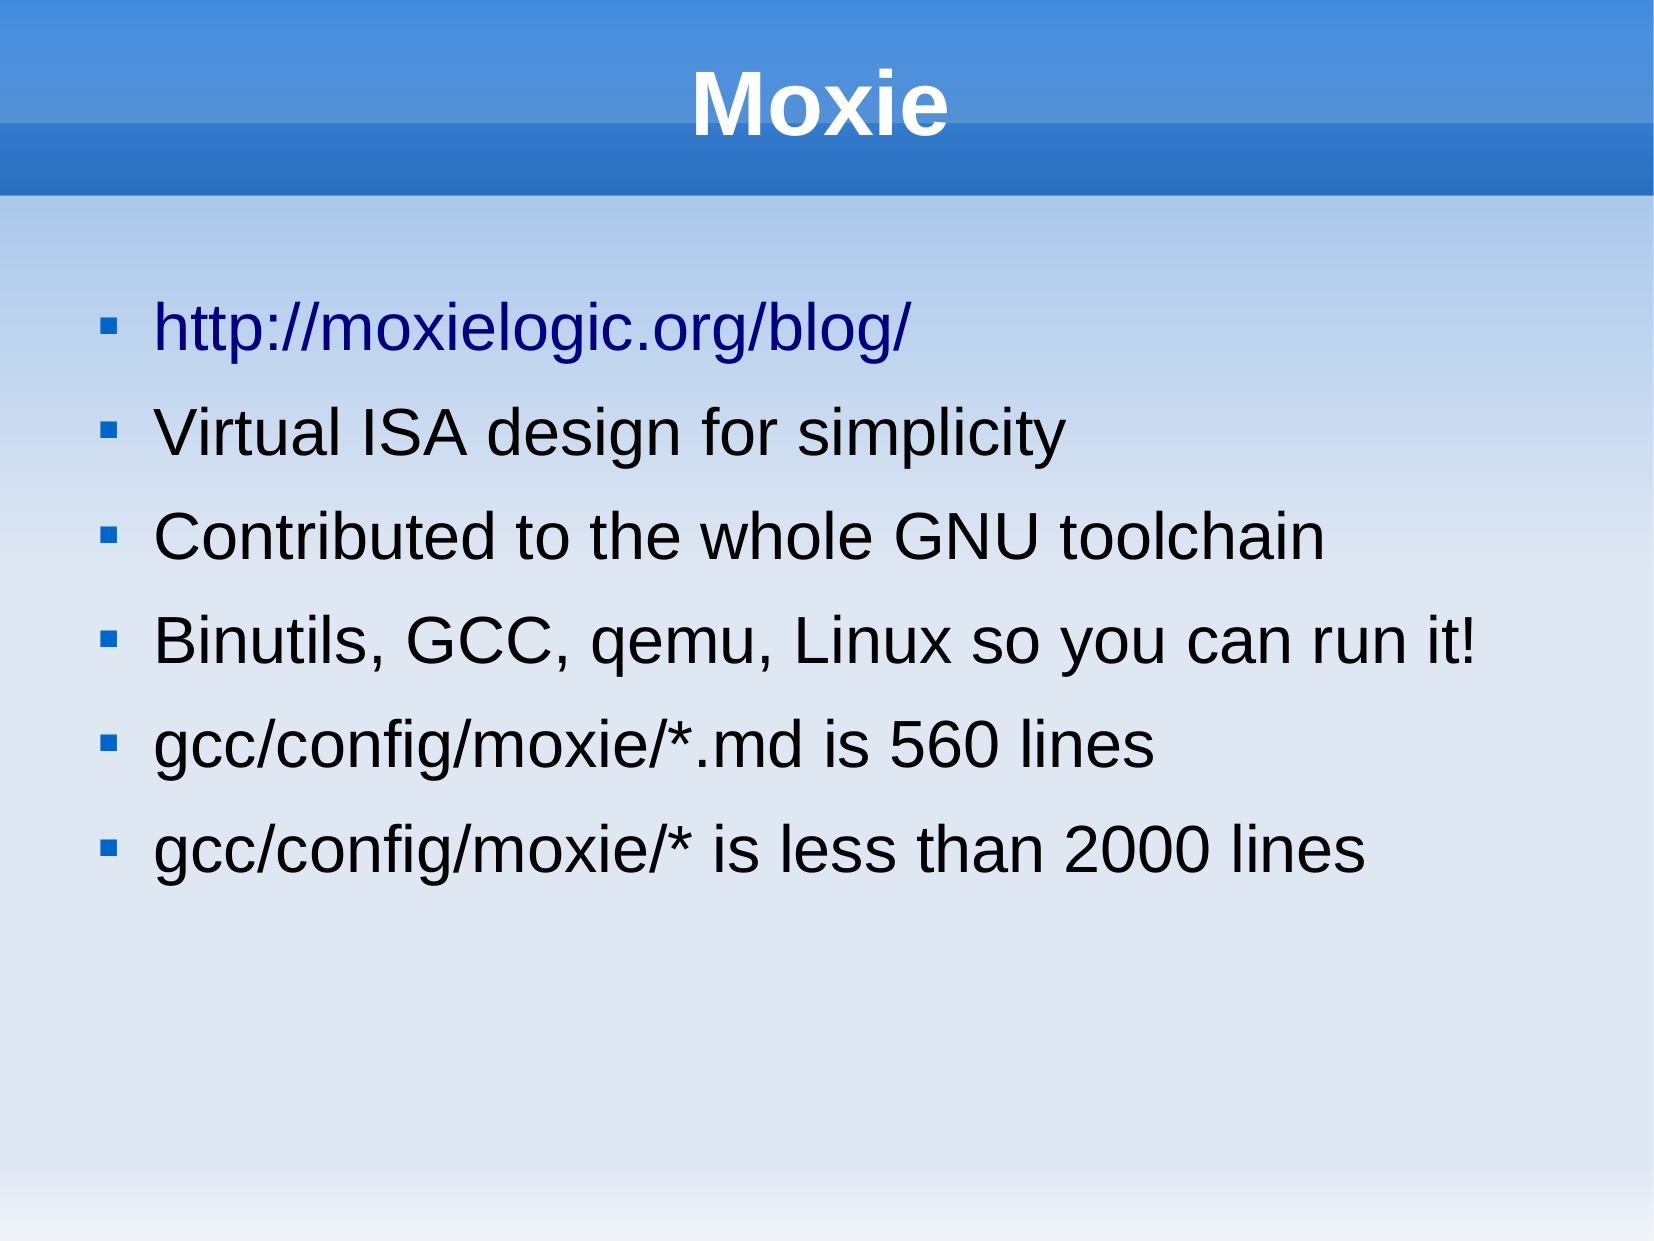

# Moxie
http://moxielogic.org/blog/
Virtual ISA design for simplicity
Contributed to the whole GNU toolchain
Binutils, GCC, qemu, Linux so you can run it!
gcc/config/moxie/*.md is 560 lines
gcc/config/moxie/* is less than 2000 lines